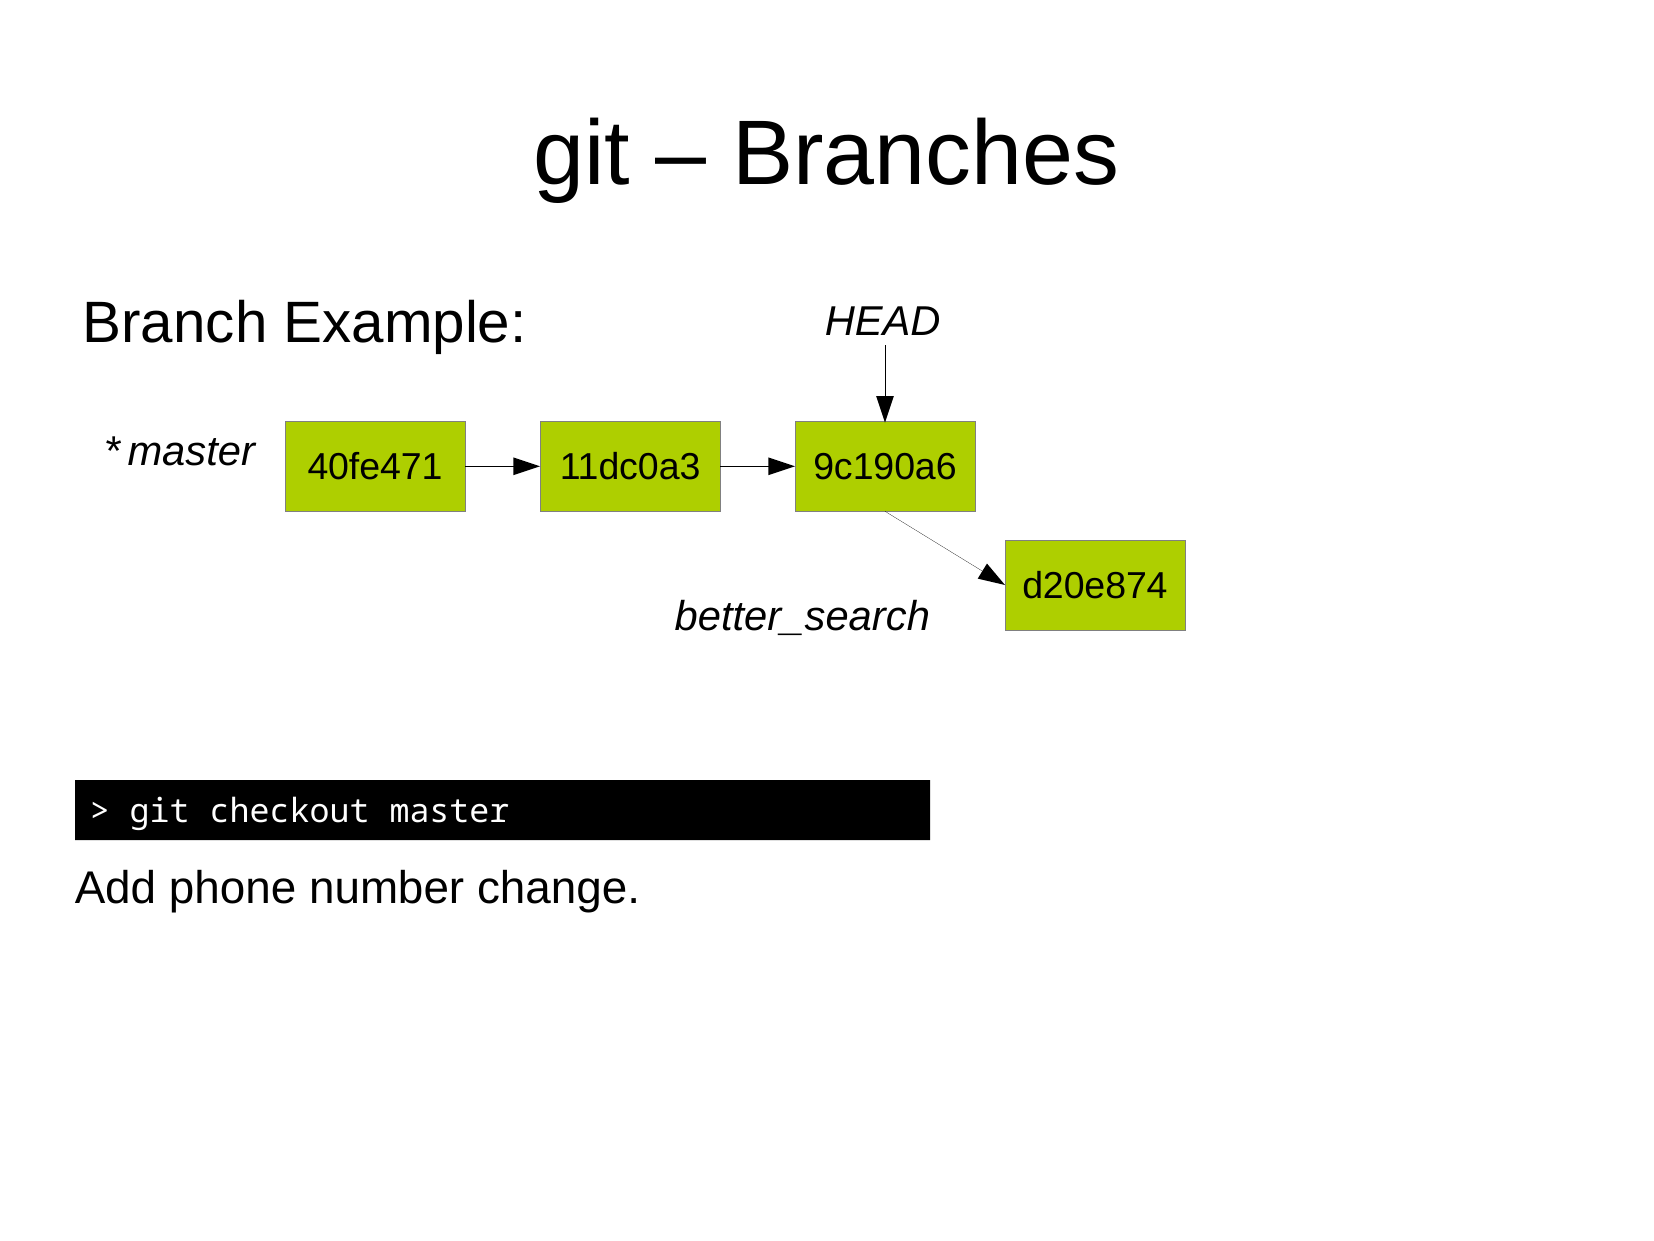

# git – Branches
Branch Example:
HEAD
*
master
40fe471
11dc0a3
9c190a6
d20e874
better_search
> git checkout master
Add phone number change.